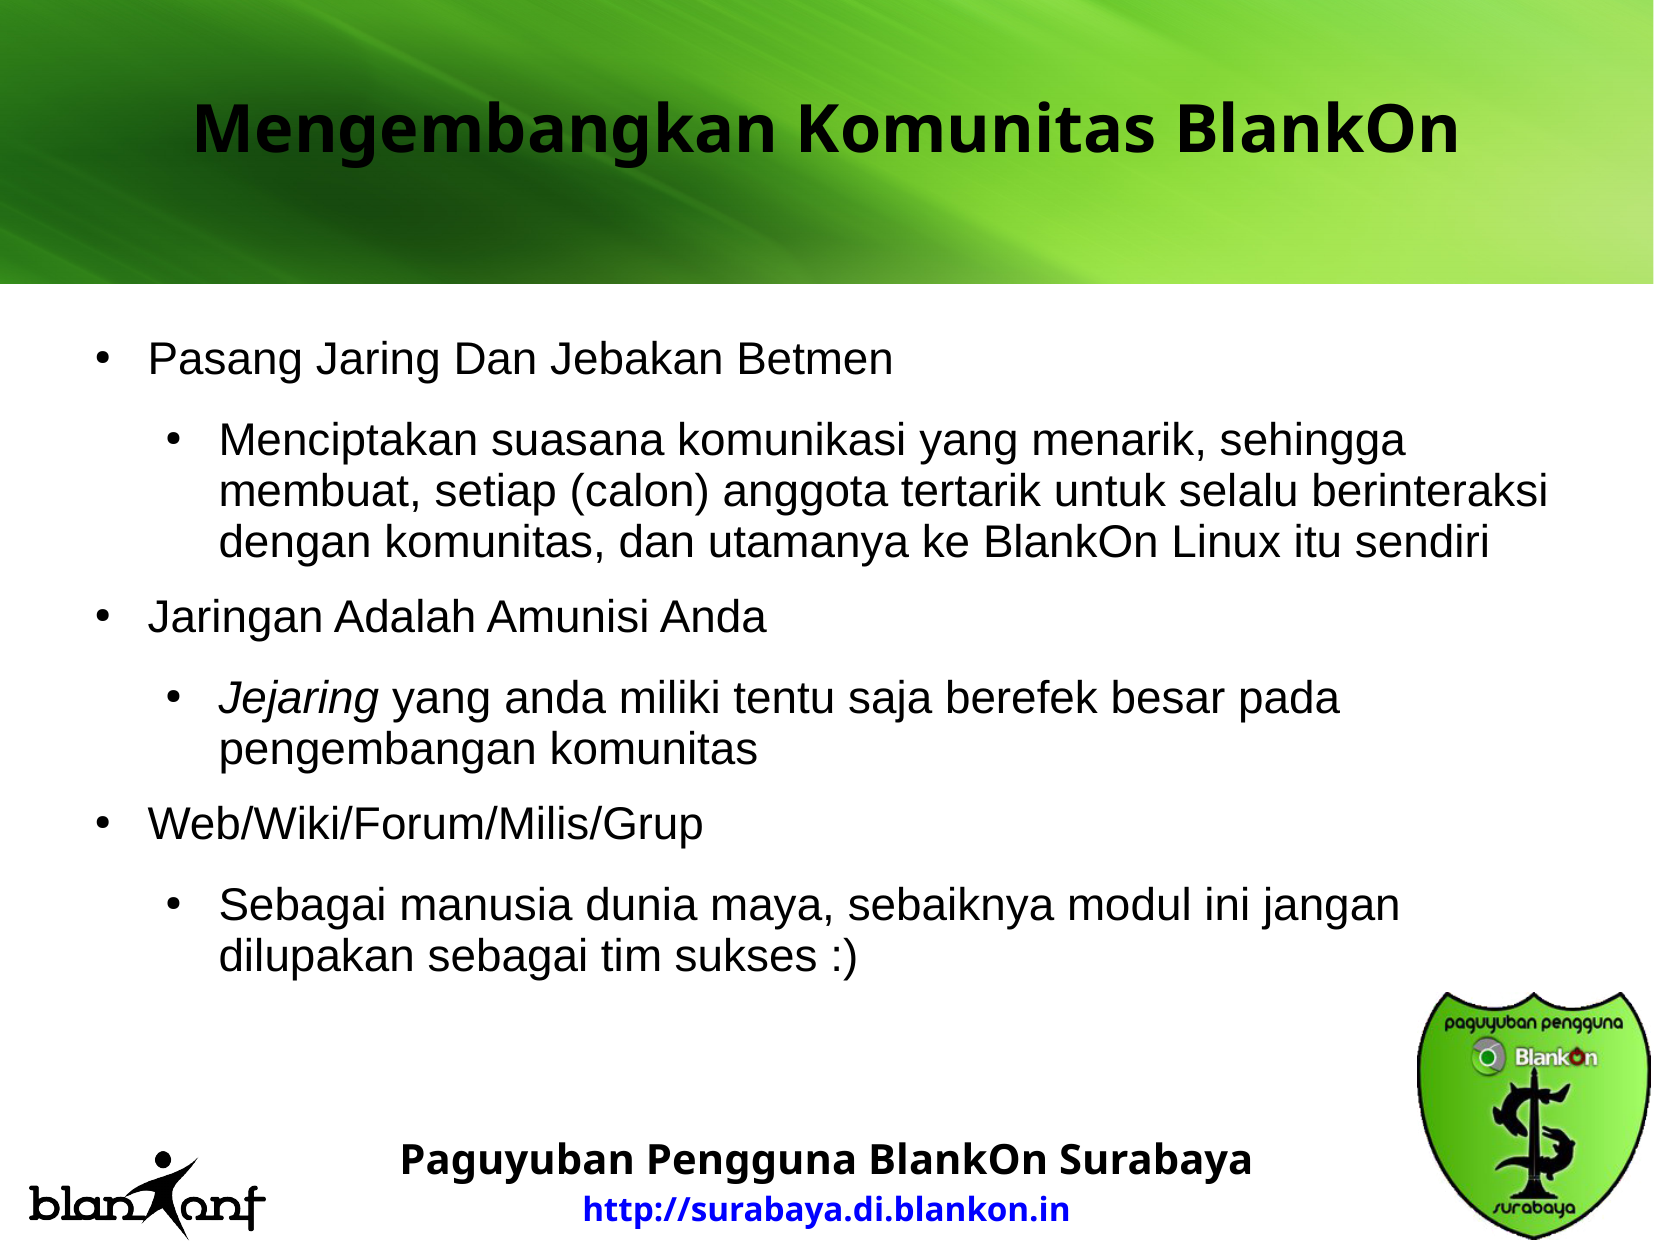

Mengembangkan Komunitas BlankOn
#
Pasang Jaring Dan Jebakan Betmen
Menciptakan suasana komunikasi yang menarik, sehingga membuat, setiap (calon) anggota tertarik untuk selalu berinteraksi dengan komunitas, dan utamanya ke BlankOn Linux itu sendiri
Jaringan Adalah Amunisi Anda
Jejaring yang anda miliki tentu saja berefek besar pada pengembangan komunitas
Web/Wiki/Forum/Milis/Grup
Sebagai manusia dunia maya, sebaiknya modul ini jangan dilupakan sebagai tim sukses :)
Paguyuban Pengguna BlankOn Surabaya
http://surabaya.di.blankon.in